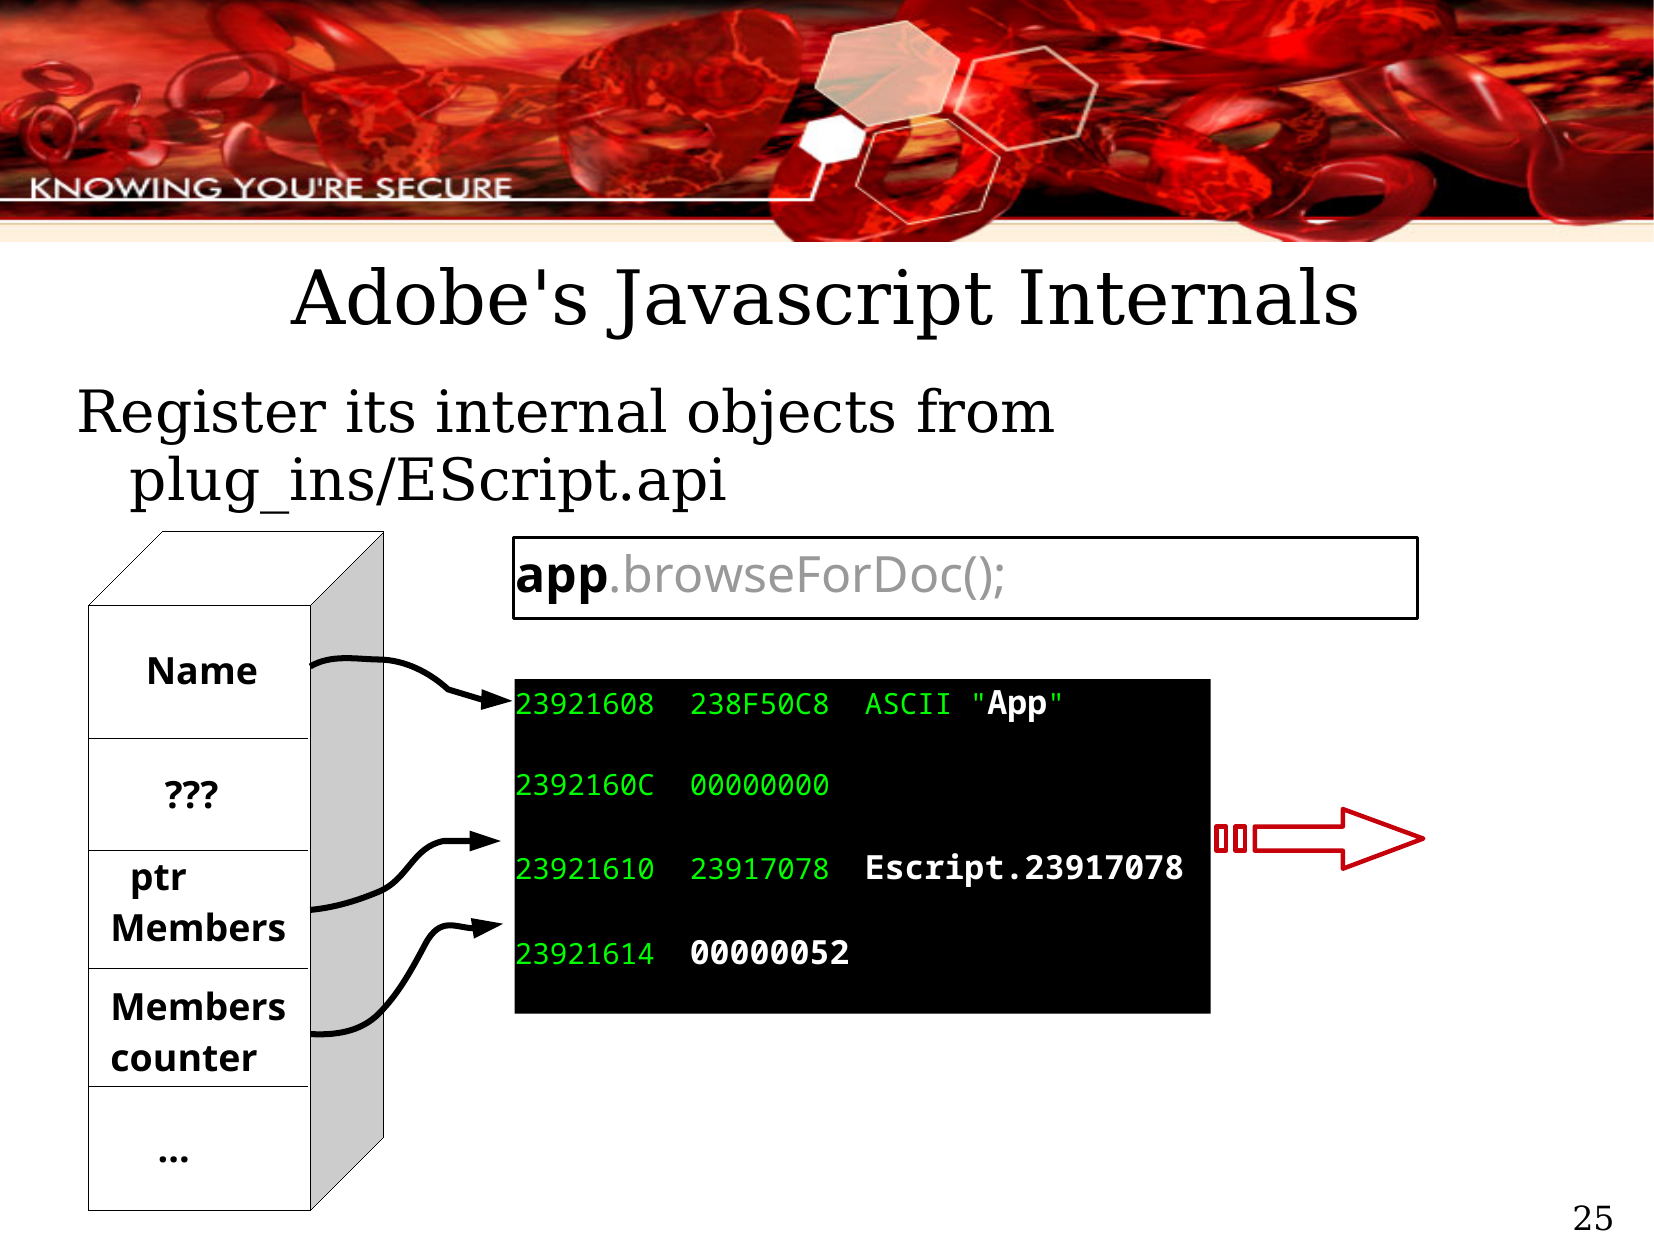

# Adobe's Javascript Internals
Register its internal objects from plug_ins/EScript.api
app.browseForDoc();
Name
23921608 238F50C8 ASCII "App"
2392160C 00000000
23921610 23917078 Escript.23917078
23921614 00000052
???
 ptr
Members
Members
counter
...